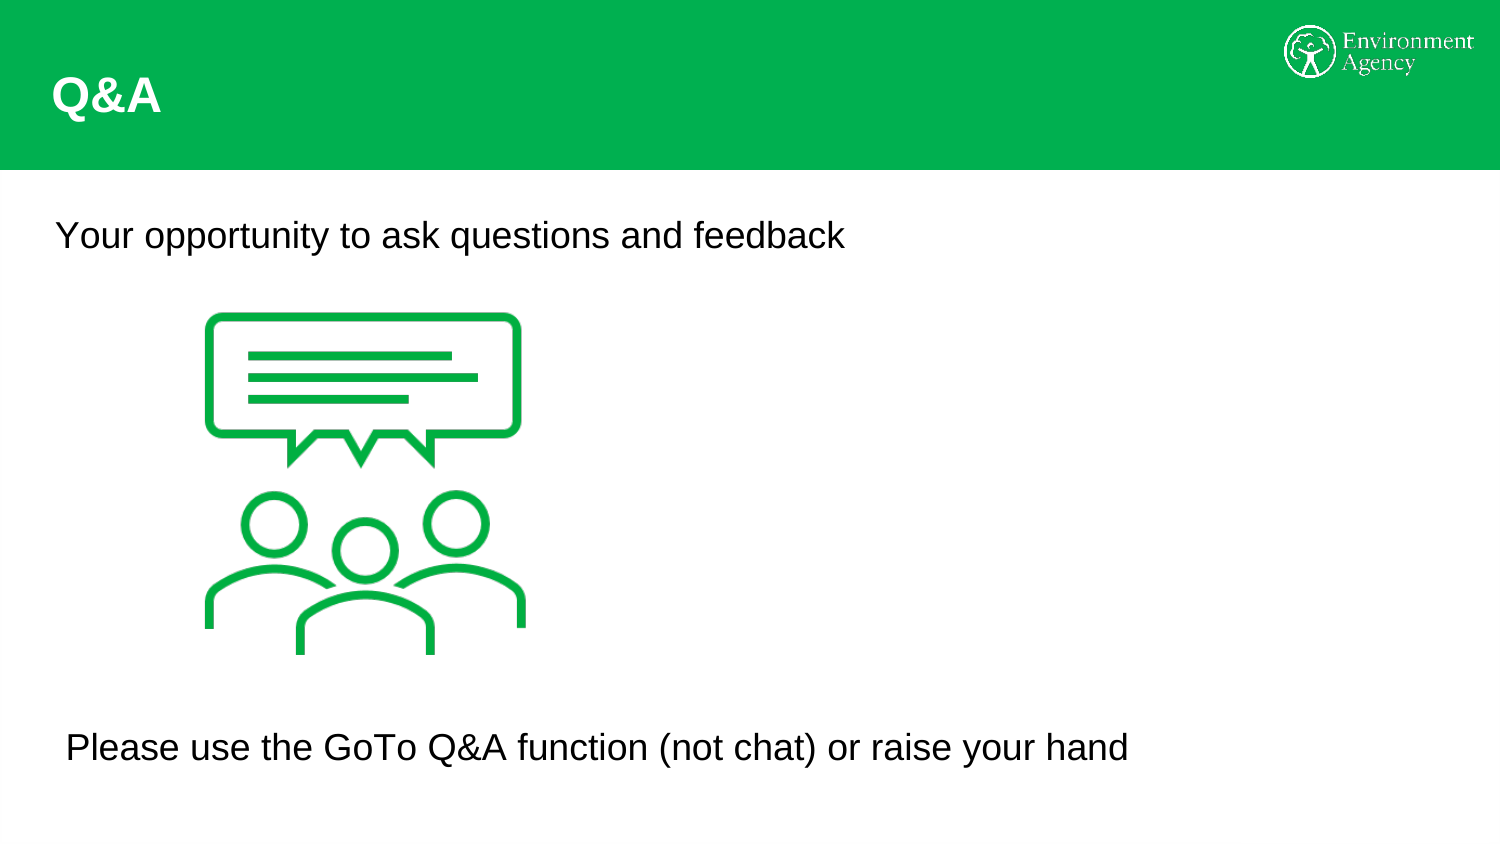

# Q&A
Your opportunity to ask questions and feedback
Please use the GoTo Q&A function (not chat) or raise your hand